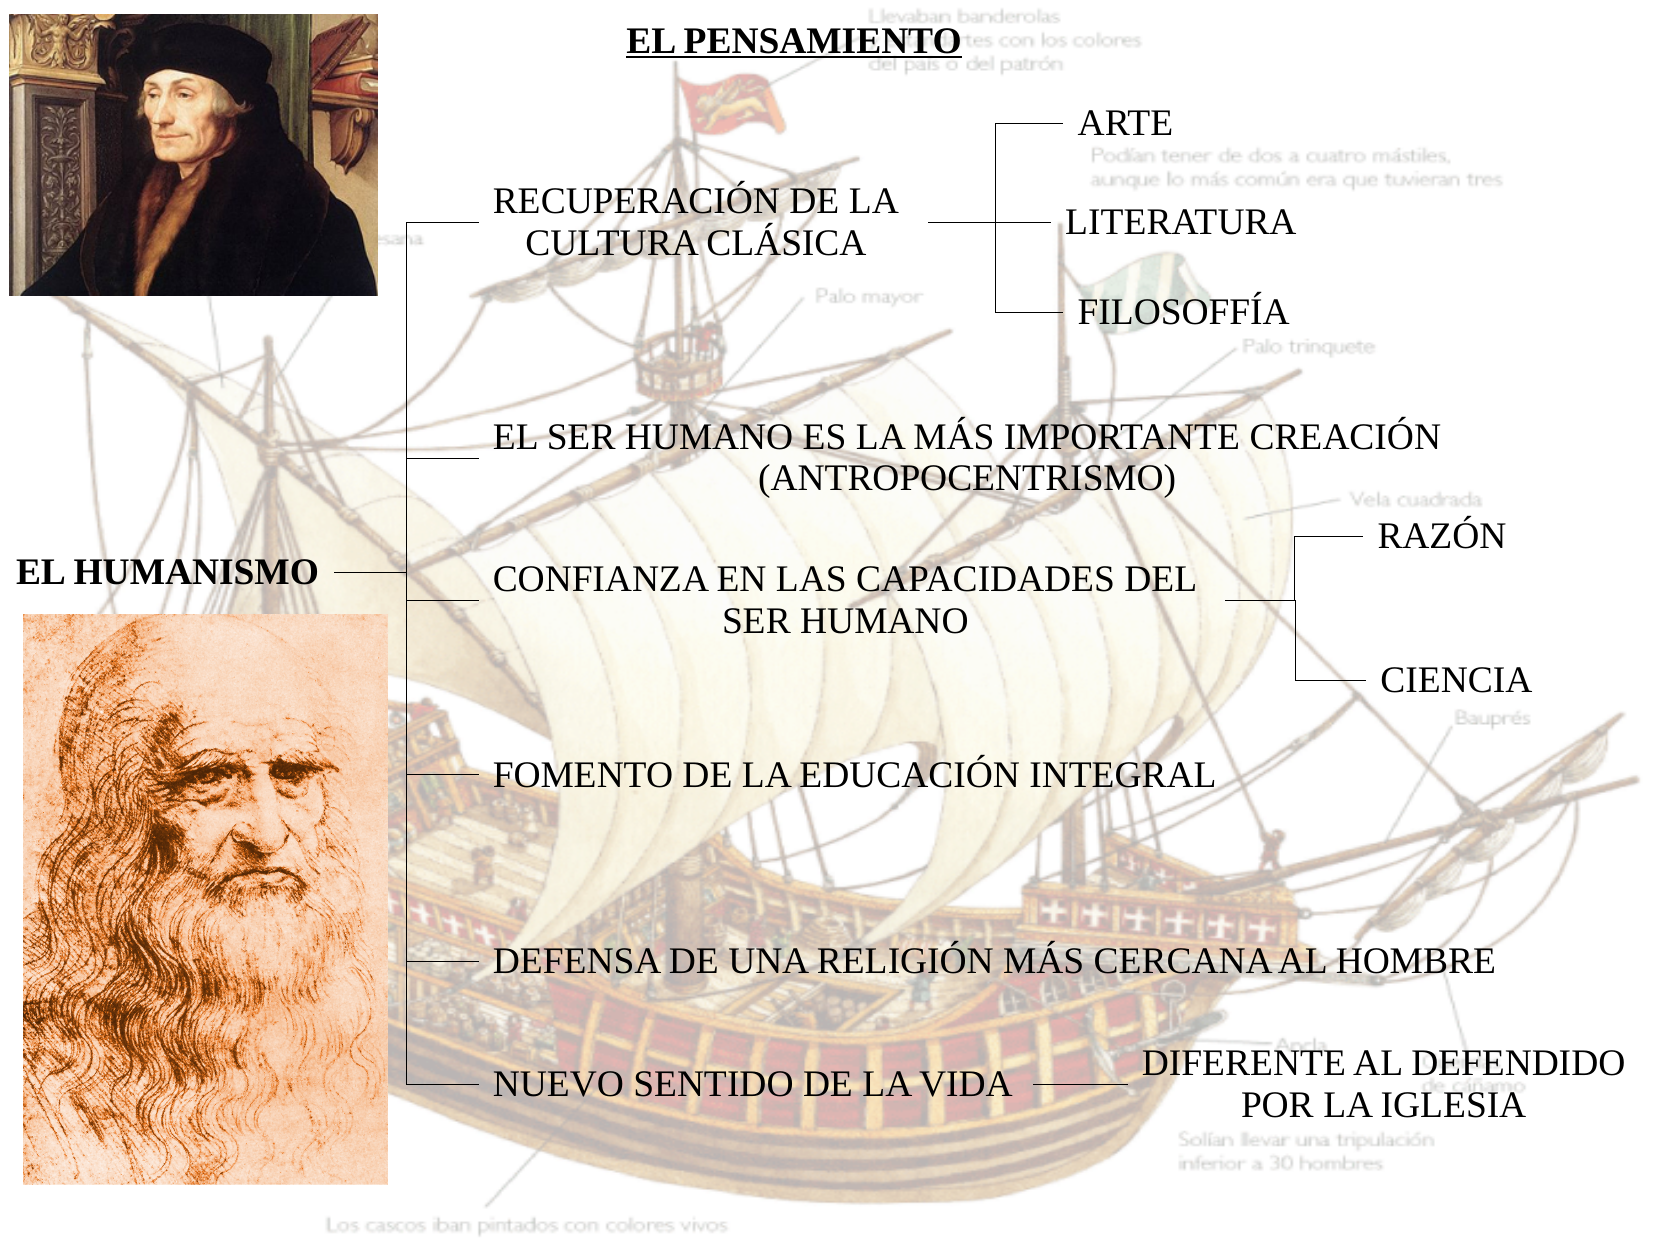

EL PENSAMIENTO
ARTE
RECUPERACIÓN DE LA
CULTURA CLÁSICA
LITERATURA
FILOSOFFÍA
EL SER HUMANO ES LA MÁS IMPORTANTE CREACIÓN
(ANTROPOCENTRISMO)
RAZÓN
EL HUMANISMO
CONFIANZA EN LAS CAPACIDADES DEL
SER HUMANO
CIENCIA
FOMENTO DE LA EDUCACIÓN INTEGRAL
DEFENSA DE UNA RELIGIÓN MÁS CERCANA AL HOMBRE
DIFERENTE AL DEFENDIDO
POR LA IGLESIA
NUEVO SENTIDO DE LA VIDA